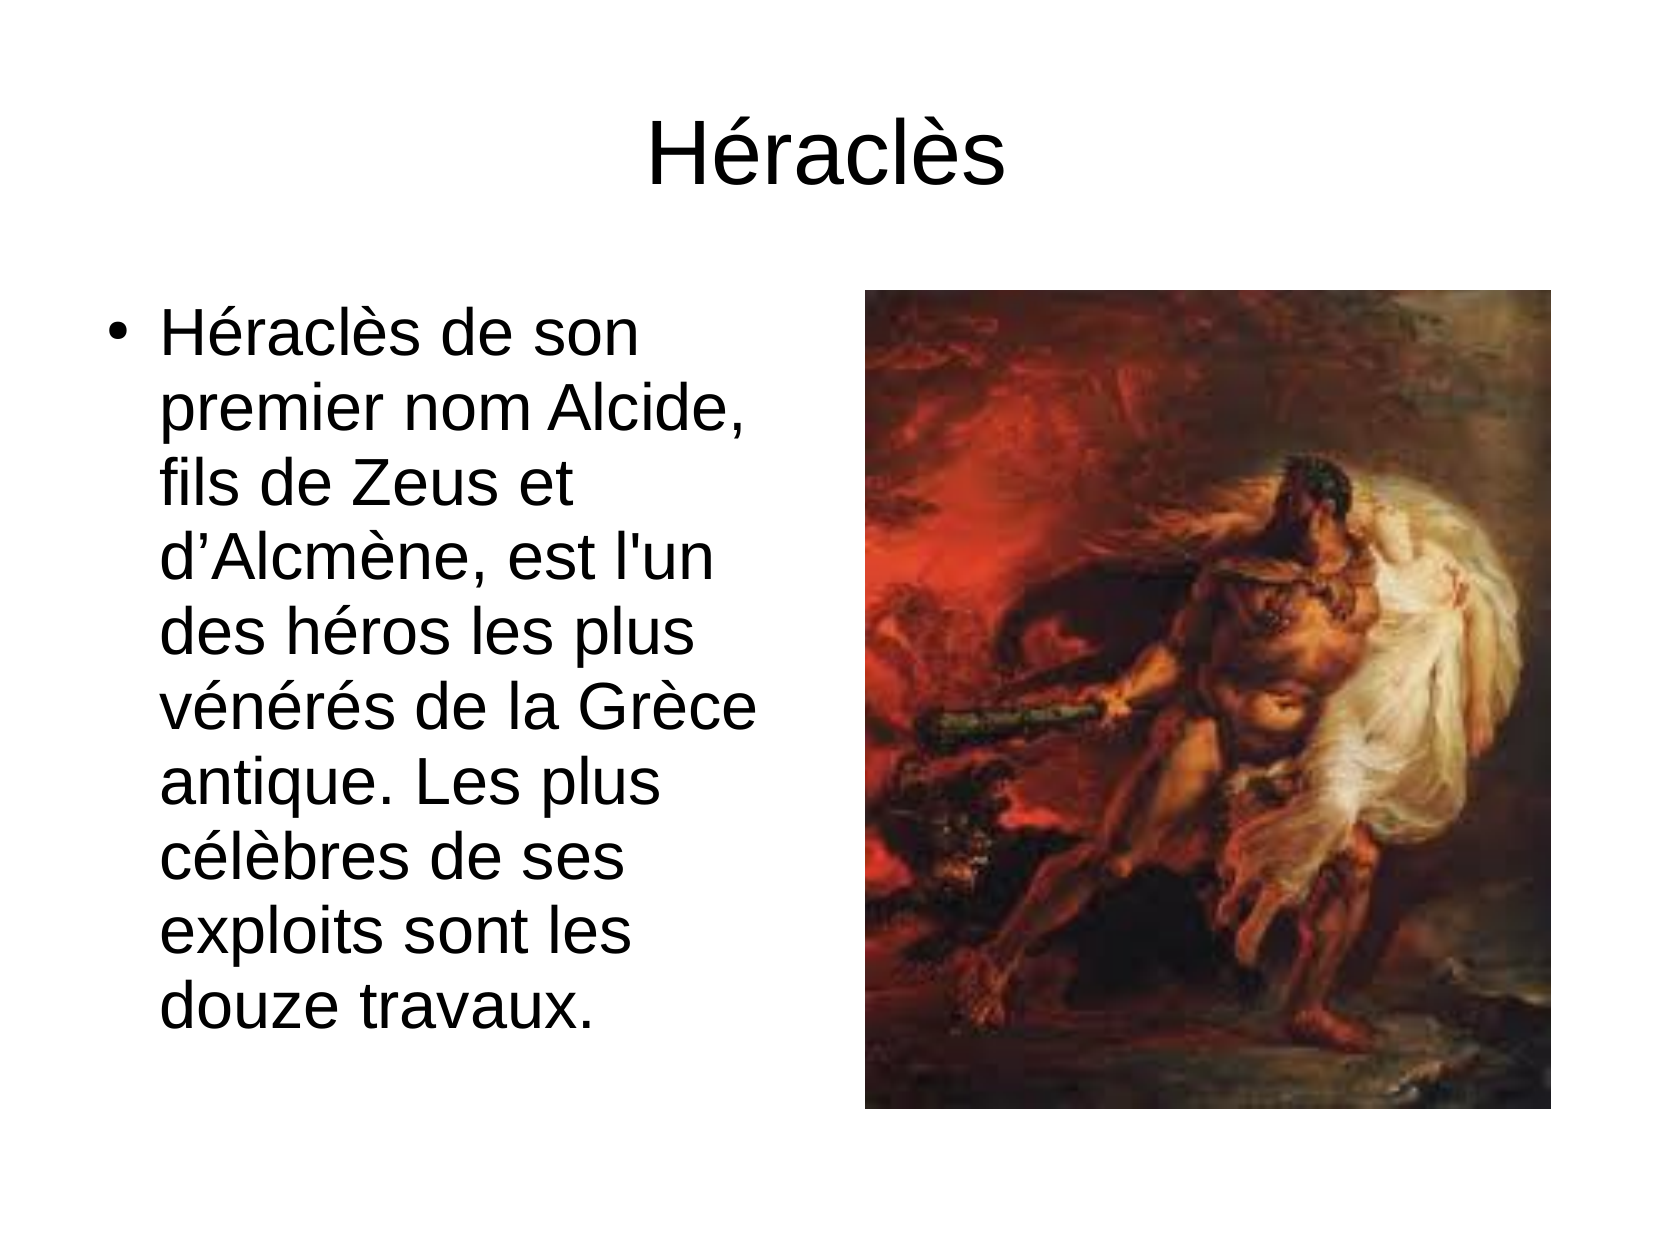

# Héraclès
Héraclès de son premier nom Alcide, fils de Zeus et d’Alcmène, est l'un des héros les plus vénérés de la Grèce antique. Les plus célèbres de ses exploits sont les douze travaux.